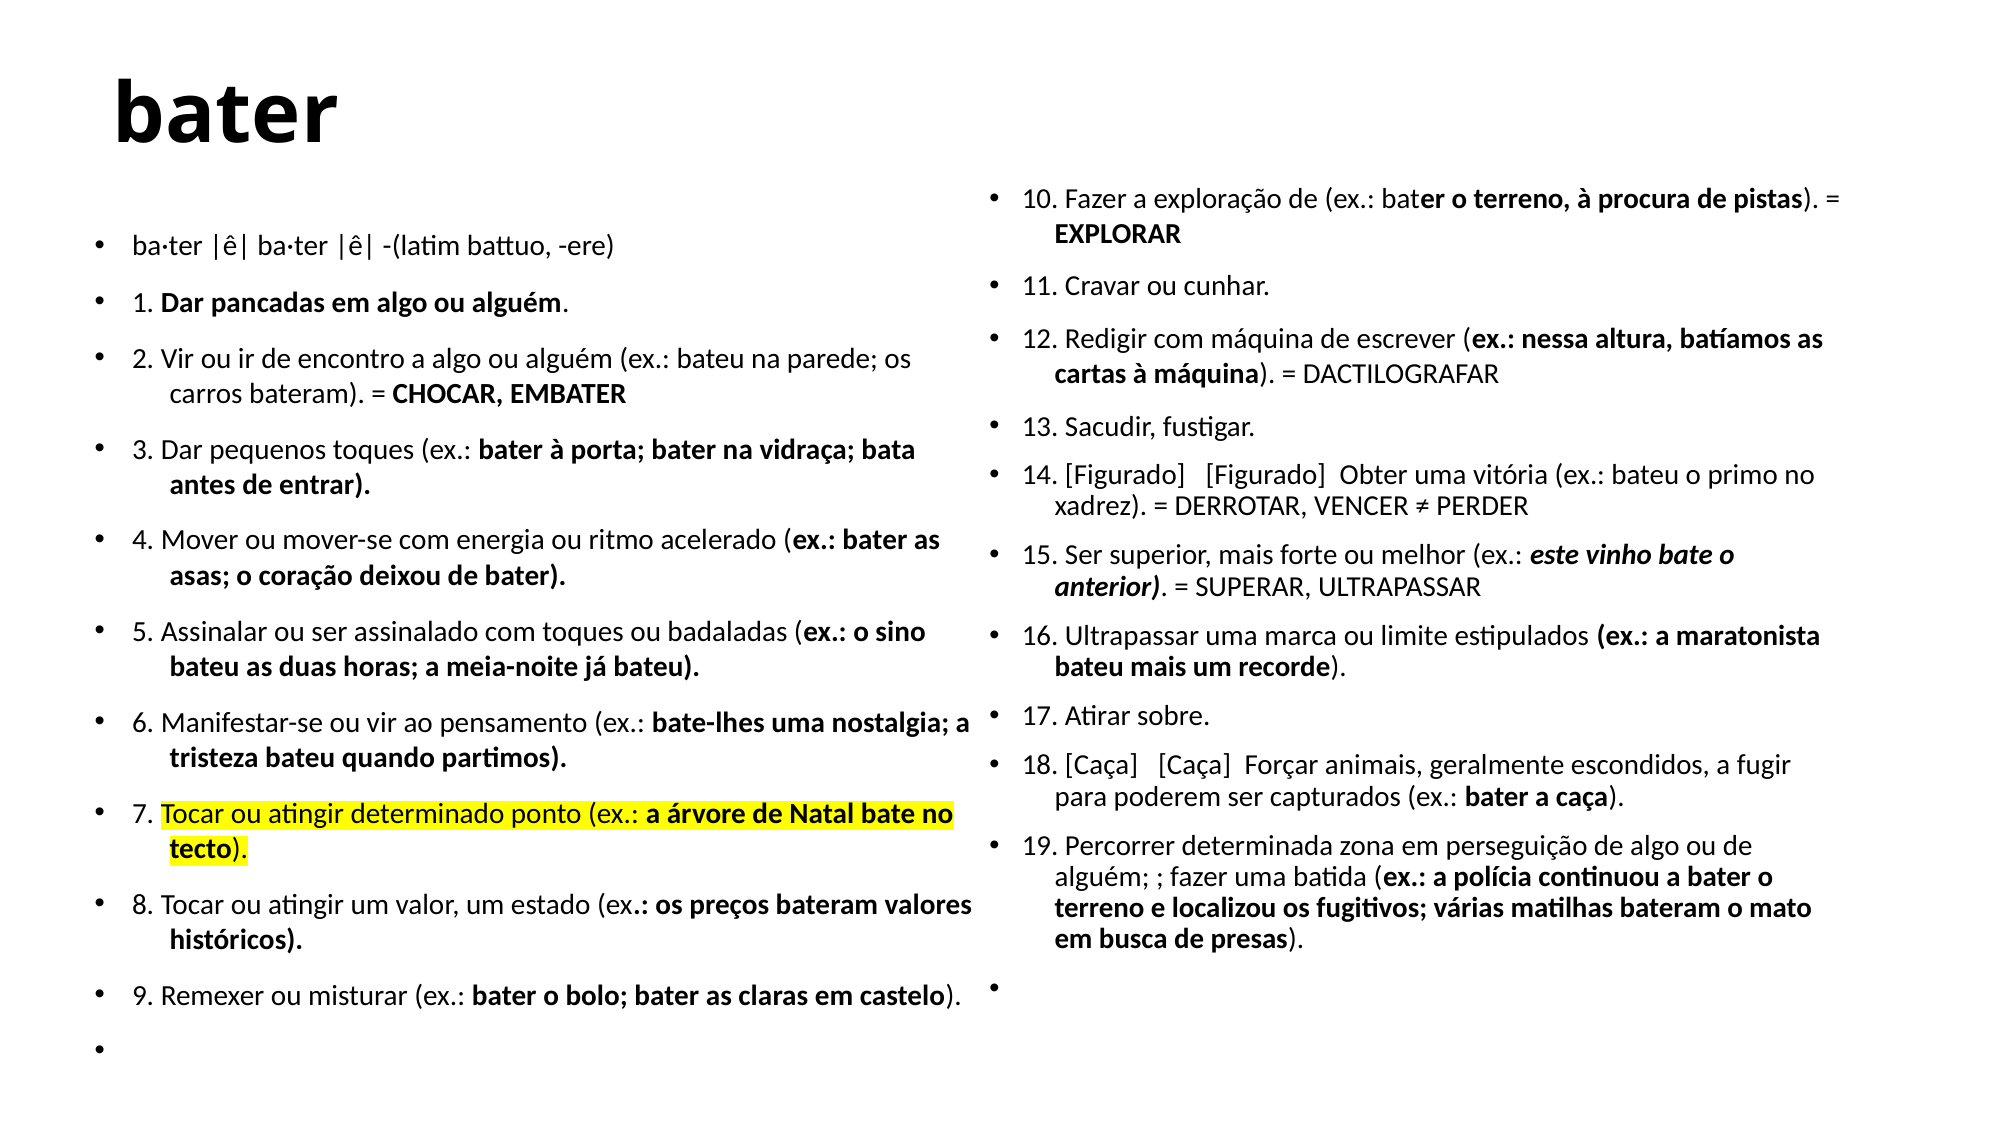

# bater
10. Fazer a exploração de (ex.: bater o terreno, à procura de pistas). = EXPLORAR
11. Cravar ou cunhar.
12. Redigir com máquina de escrever (ex.: nessa altura, batíamos as cartas à máquina). = DACTILOGRAFAR
13. Sacudir, fustigar.
14. [Figurado]   [Figurado]  Obter uma vitória (ex.: bateu o primo no xadrez). = DERROTAR, VENCER ≠ PERDER
15. Ser superior, mais forte ou melhor (ex.: este vinho bate o anterior). = SUPERAR, ULTRAPASSAR
16. Ultrapassar uma marca ou limite estipulados (ex.: a maratonista bateu mais um recorde).
17. Atirar sobre.
18. [Caça]   [Caça]  Forçar animais, geralmente escondidos, a fugir para poderem ser capturados (ex.: bater a caça).
19. Percorrer determinada zona em perseguição de algo ou de alguém; ; fazer uma batida (ex.: a polícia continuou a bater o terreno e localizou os fugitivos; várias matilhas bateram o mato em busca de presas).
ba·ter |ê| ba·ter |ê| -(latim battuo, -ere)
1. Dar pancadas em algo ou alguém.
2. Vir ou ir de encontro a algo ou alguém (ex.: bateu na parede; os carros bateram). = CHOCAR, EMBATER
3. Dar pequenos toques (ex.: bater à porta; bater na vidraça; bata antes de entrar).
4. Mover ou mover-se com energia ou ritmo acelerado (ex.: bater as asas; o coração deixou de bater).
5. Assinalar ou ser assinalado com toques ou badaladas (ex.: o sino bateu as duas horas; a meia-noite já bateu).
6. Manifestar-se ou vir ao pensamento (ex.: bate-lhes uma nostalgia; a tristeza bateu quando partimos).
7. Tocar ou atingir determinado ponto (ex.: a árvore de Natal bate no tecto).
8. Tocar ou atingir um valor, um estado (ex.: os preços bateram valores históricos).
9. Remexer ou misturar (ex.: bater o bolo; bater as claras em castelo).